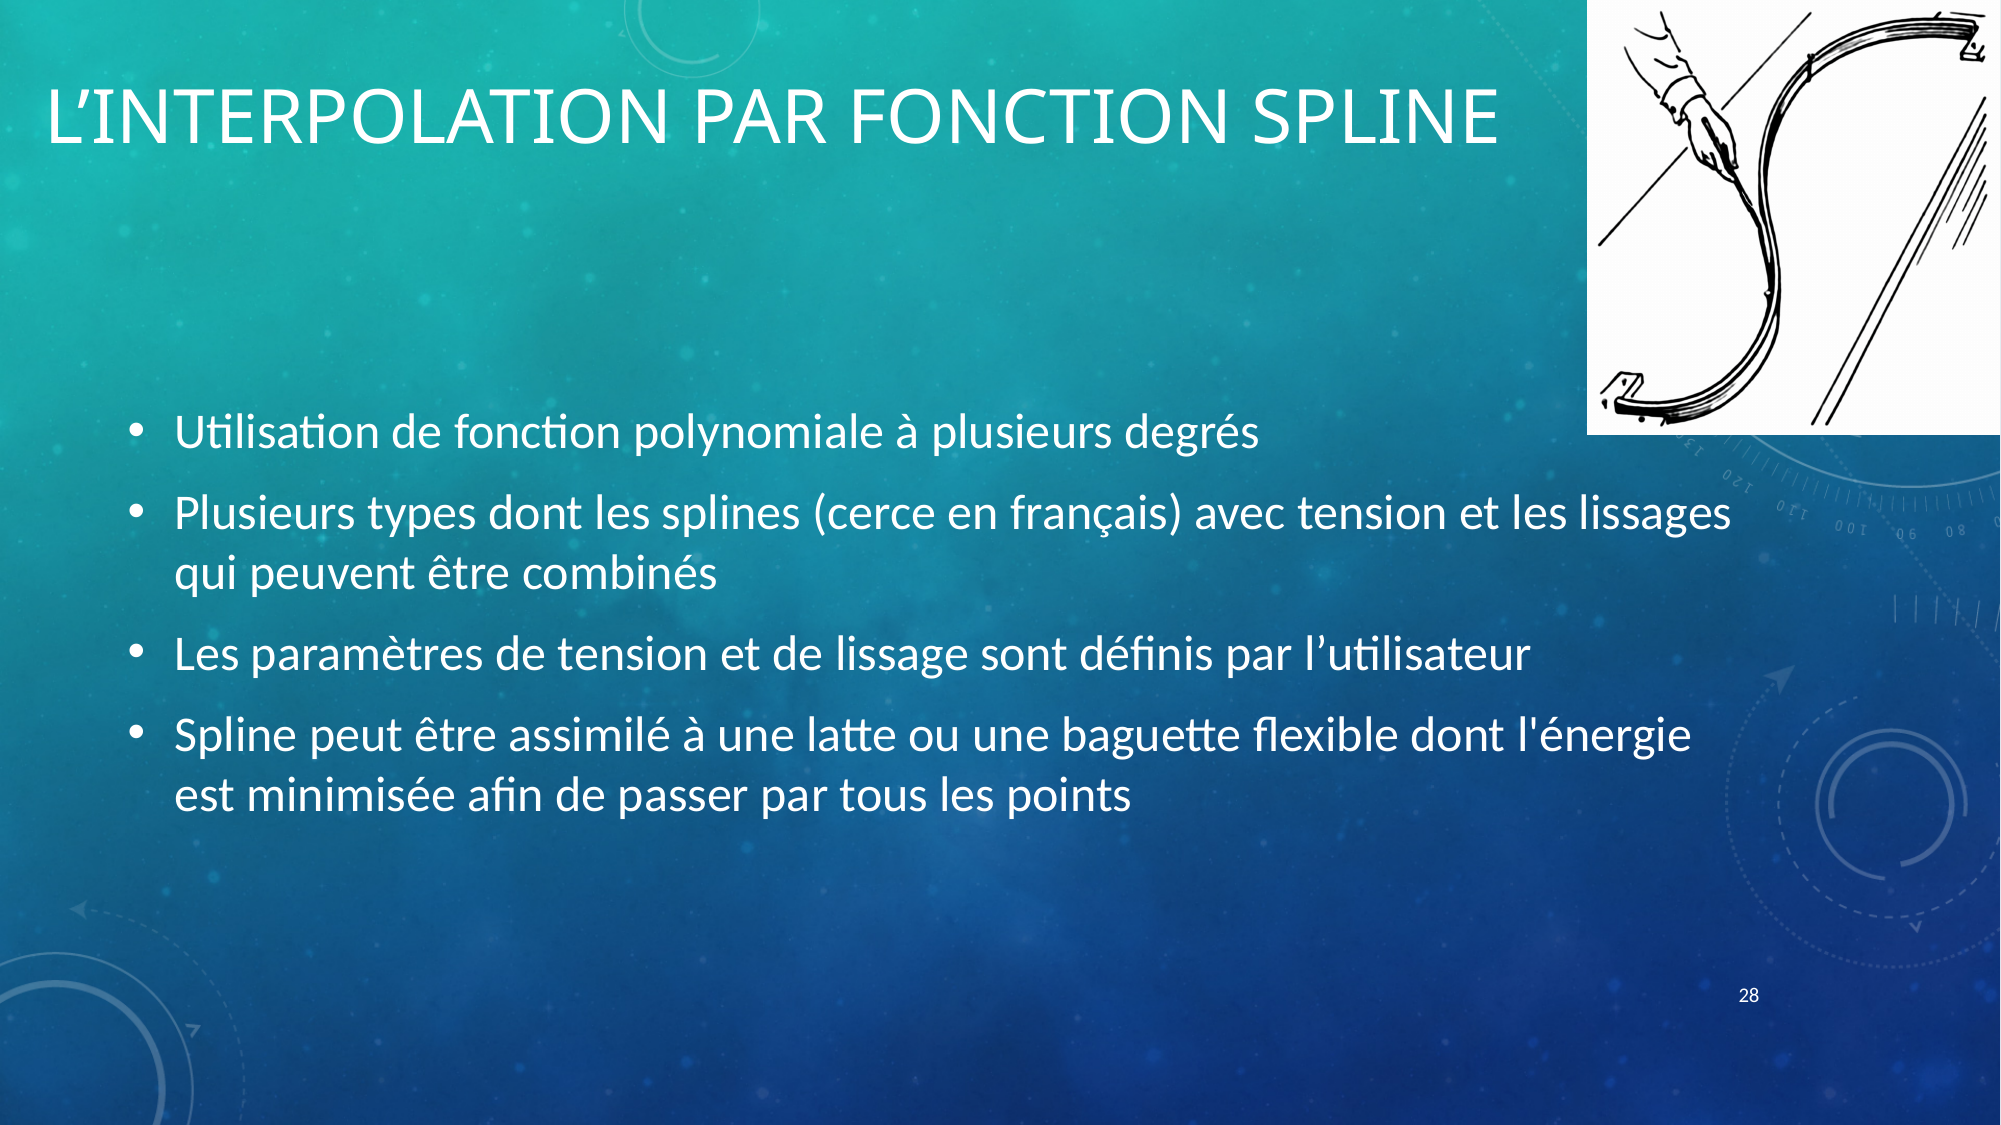

# L’interpolation par fonction spline
Utilisation de fonction polynomiale à plusieurs degrés
Plusieurs types dont les splines (cerce en français) avec tension et les lissages qui peuvent être combinés
Les paramètres de tension et de lissage sont définis par l’utilisateur
Spline peut être assimilé à une latte ou une baguette flexible dont l'énergie est minimisée afin de passer par tous les points